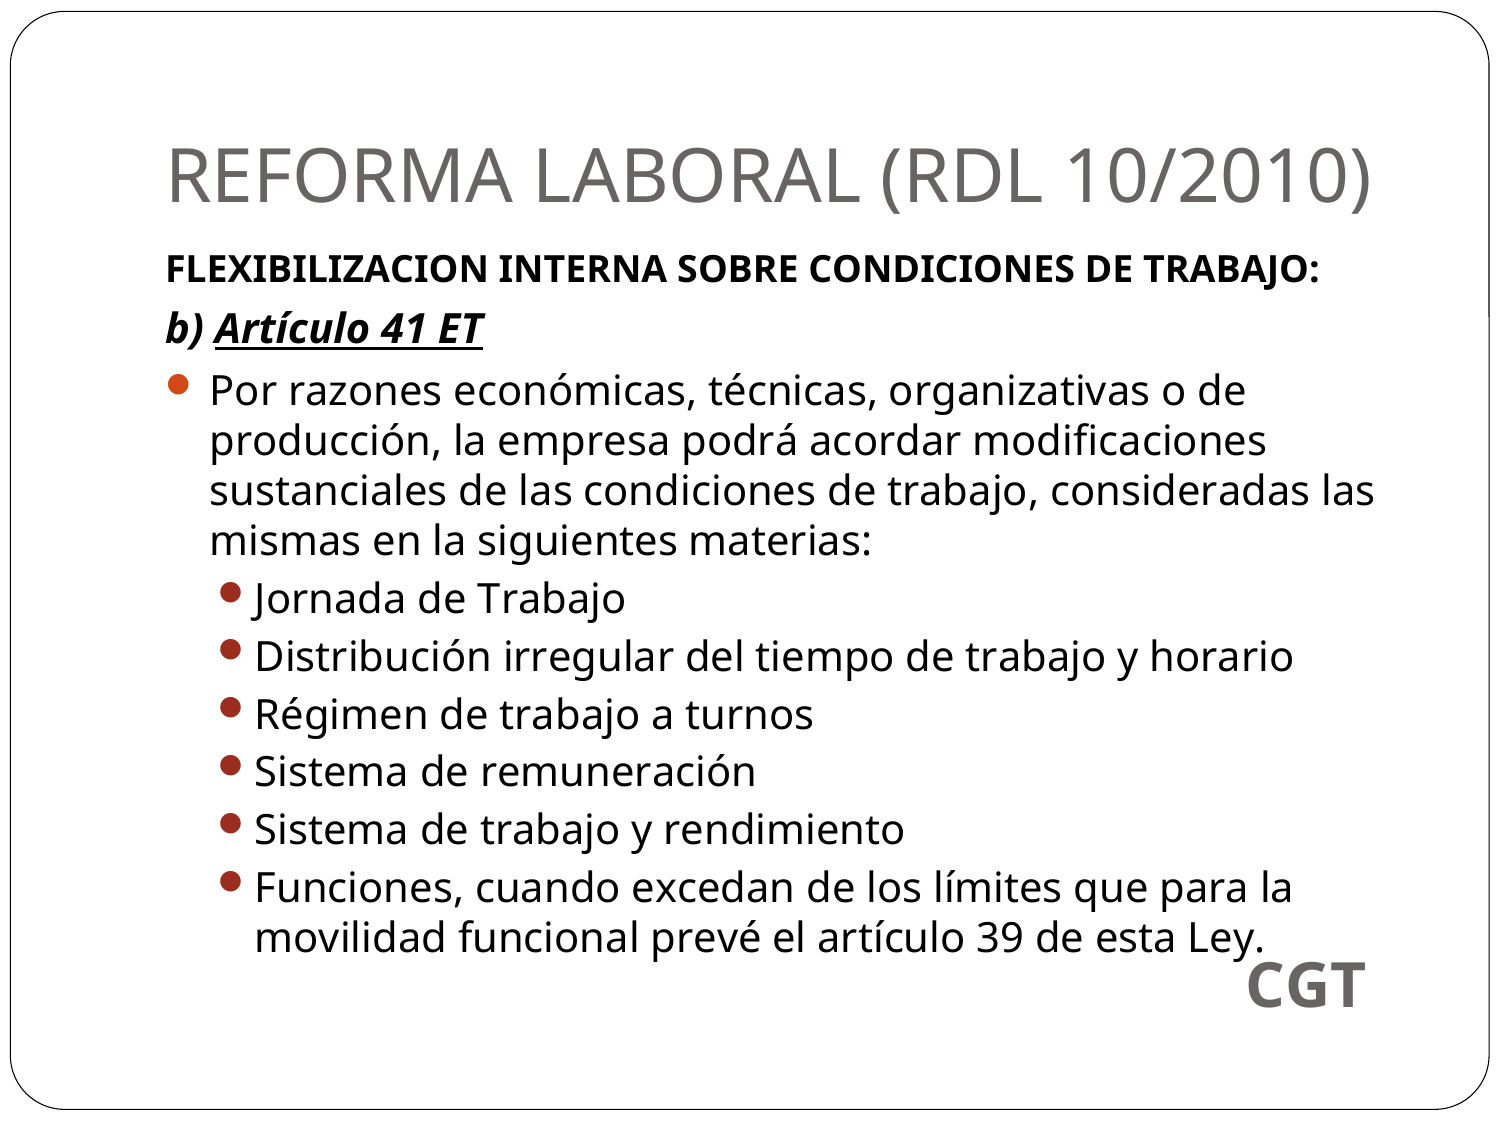

# REFORMA LABORAL (RDL 10/2010)
FLEXIBILIZACION INTERNA SOBRE CONDICIONES DE TRABAJO:
b) Artículo 41 ET
Por razones económicas, técnicas, organizativas o de producción, la empresa podrá acordar modificaciones sustanciales de las condiciones de trabajo, consideradas las mismas en la siguientes materias:
Jornada de Trabajo
Distribución irregular del tiempo de trabajo y horario
Régimen de trabajo a turnos
Sistema de remuneración
Sistema de trabajo y rendimiento
Funciones, cuando excedan de los límites que para la movilidad funcional prevé el artículo 39 de esta Ley.
CGT